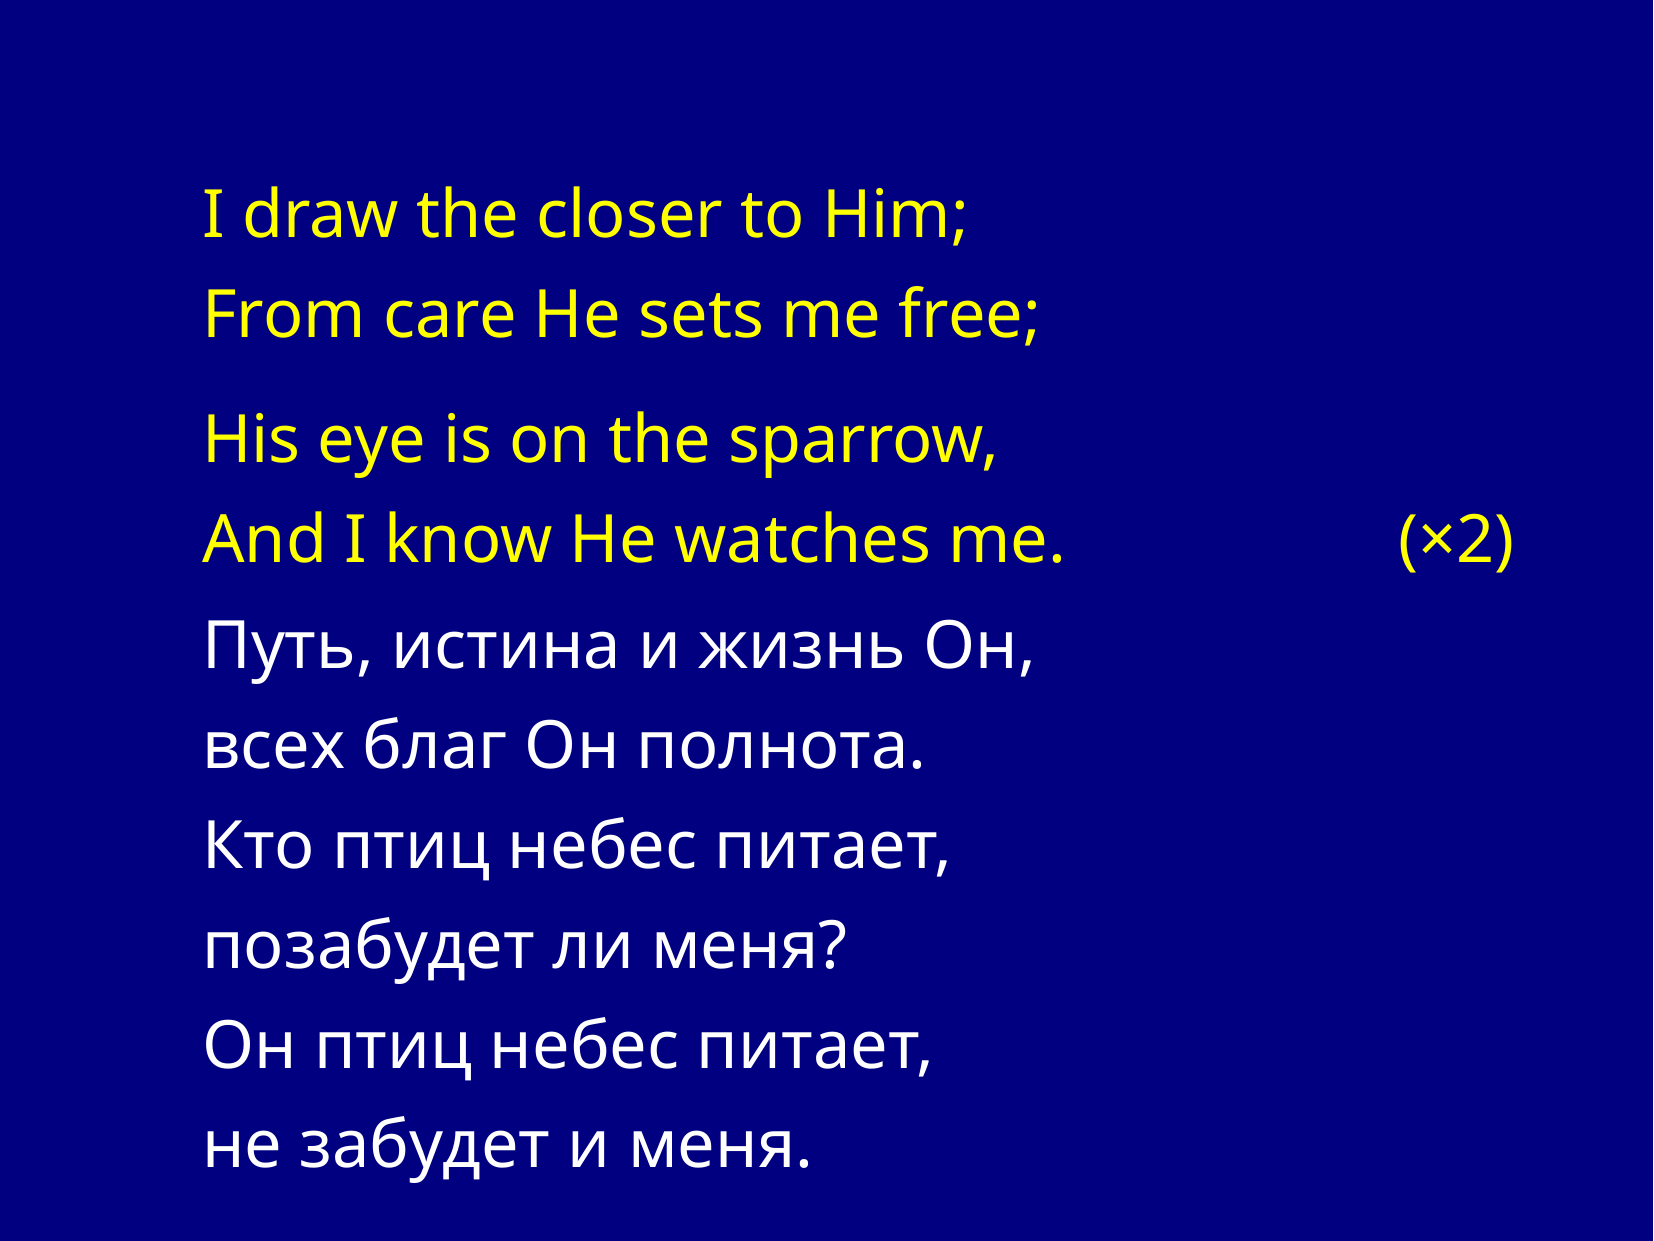

I draw the closer to Him;
	From care He sets me free;
	His eye is on the sparrow,
	And I know He watches me.	(×2)
	Путь, истина и жизнь Он,
	всех благ Он полнота.
	Кто птиц небес питает,
	позабудет ли меня?
	Он птиц небес питает,
	не забудет и меня.